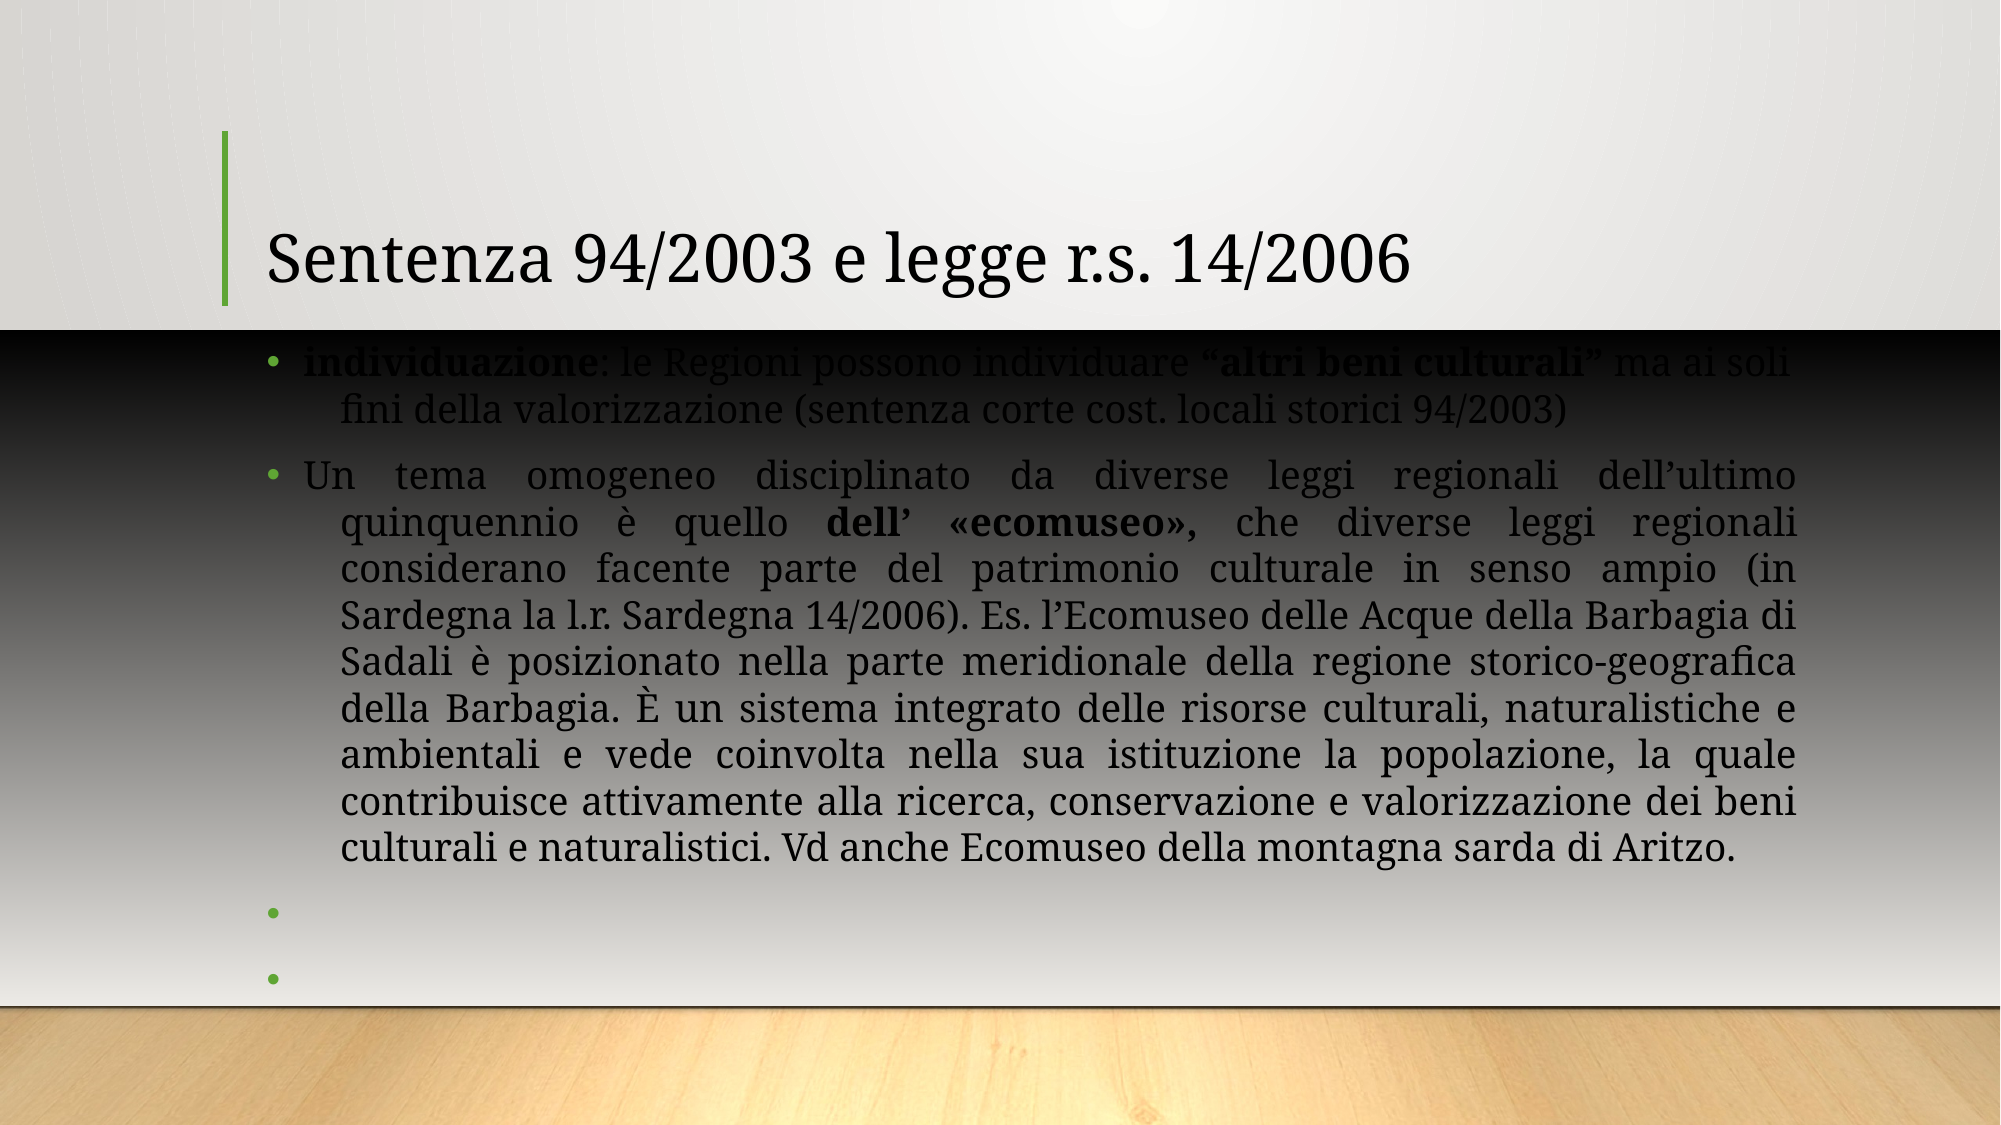

# Sentenza 94/2003 e legge r.s. 14/2006
individuazione: le Regioni possono individuare “altri beni culturali” ma ai soli fini della valorizzazione (sentenza corte cost. locali storici 94/2003)
Un tema omogeneo disciplinato da diverse leggi regionali dell’ultimo quinquennio è quello dell’ «ecomuseo», che diverse leggi regionali considerano facente parte del patrimonio culturale in senso ampio (in Sardegna la l.r. Sardegna 14/2006). Es. l’Ecomuseo delle Acque della Barbagia di Sadali è posizionato nella parte meridionale della regione storico-geografica della Barbagia. È un sistema integrato delle risorse culturali, naturalistiche e ambientali e vede coinvolta nella sua istituzione la popolazione, la quale contribuisce attivamente alla ricerca, conservazione e valorizzazione dei beni culturali e naturalistici. Vd anche Ecomuseo della montagna sarda di Aritzo.